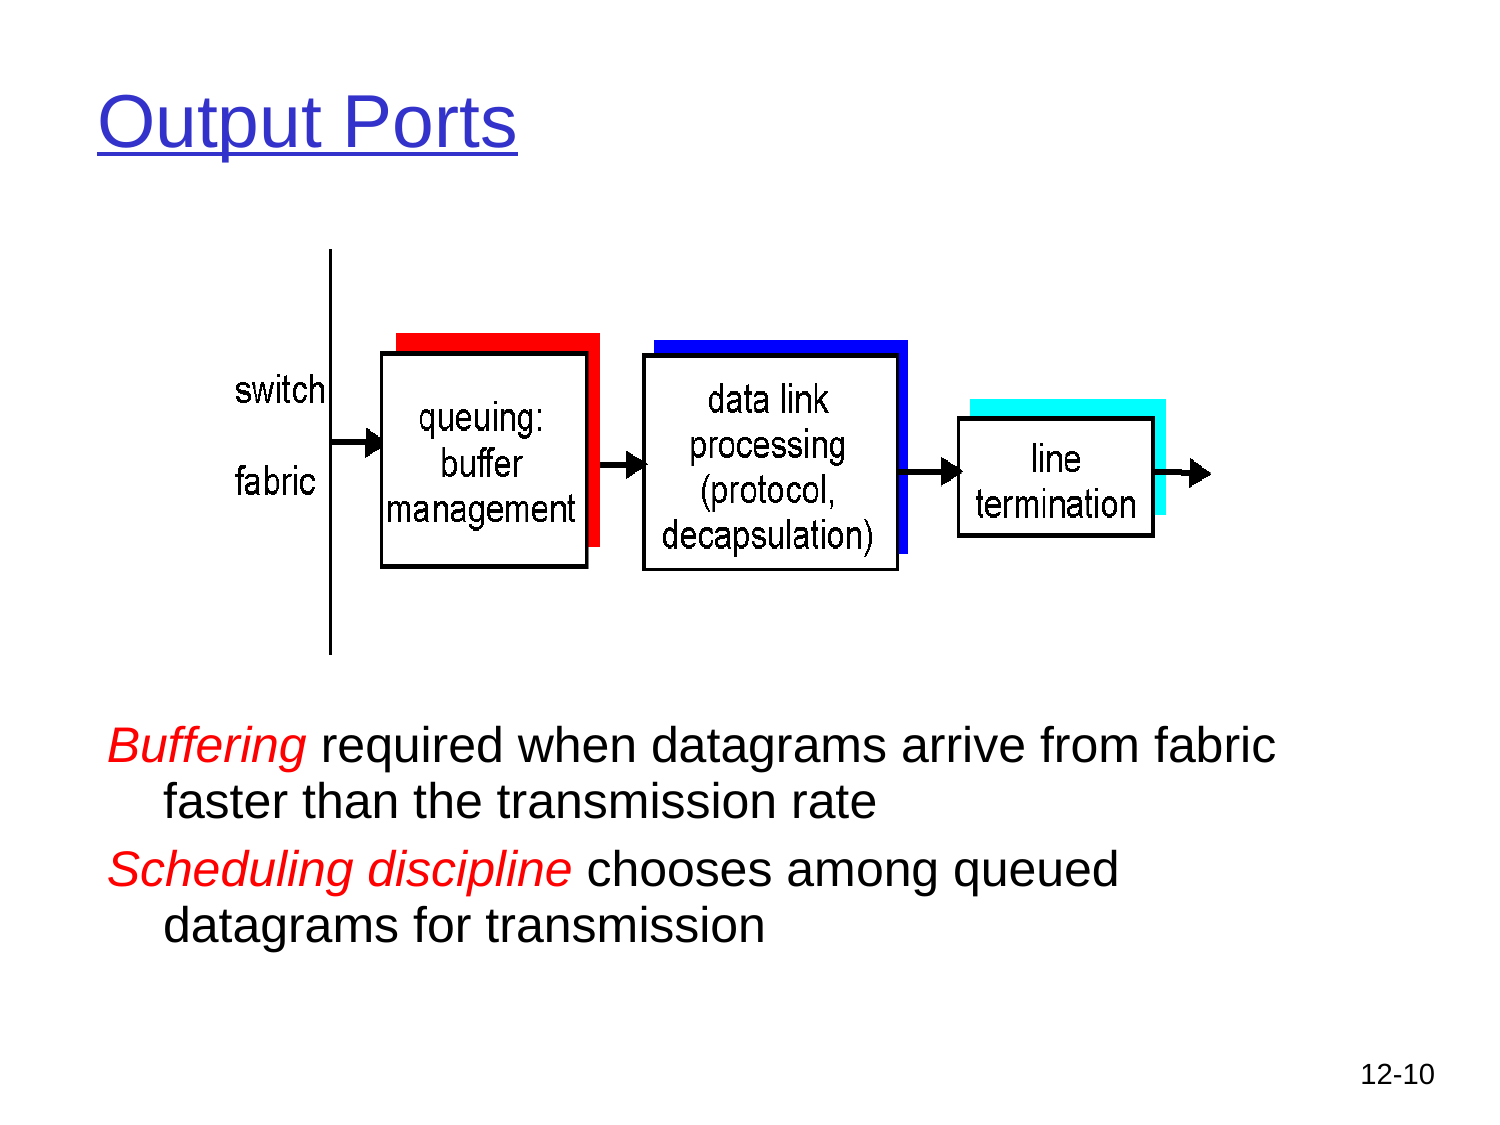

# Output Ports
Buffering required when datagrams arrive from fabric faster than the transmission rate
Scheduling discipline chooses among queued datagrams for transmission
10